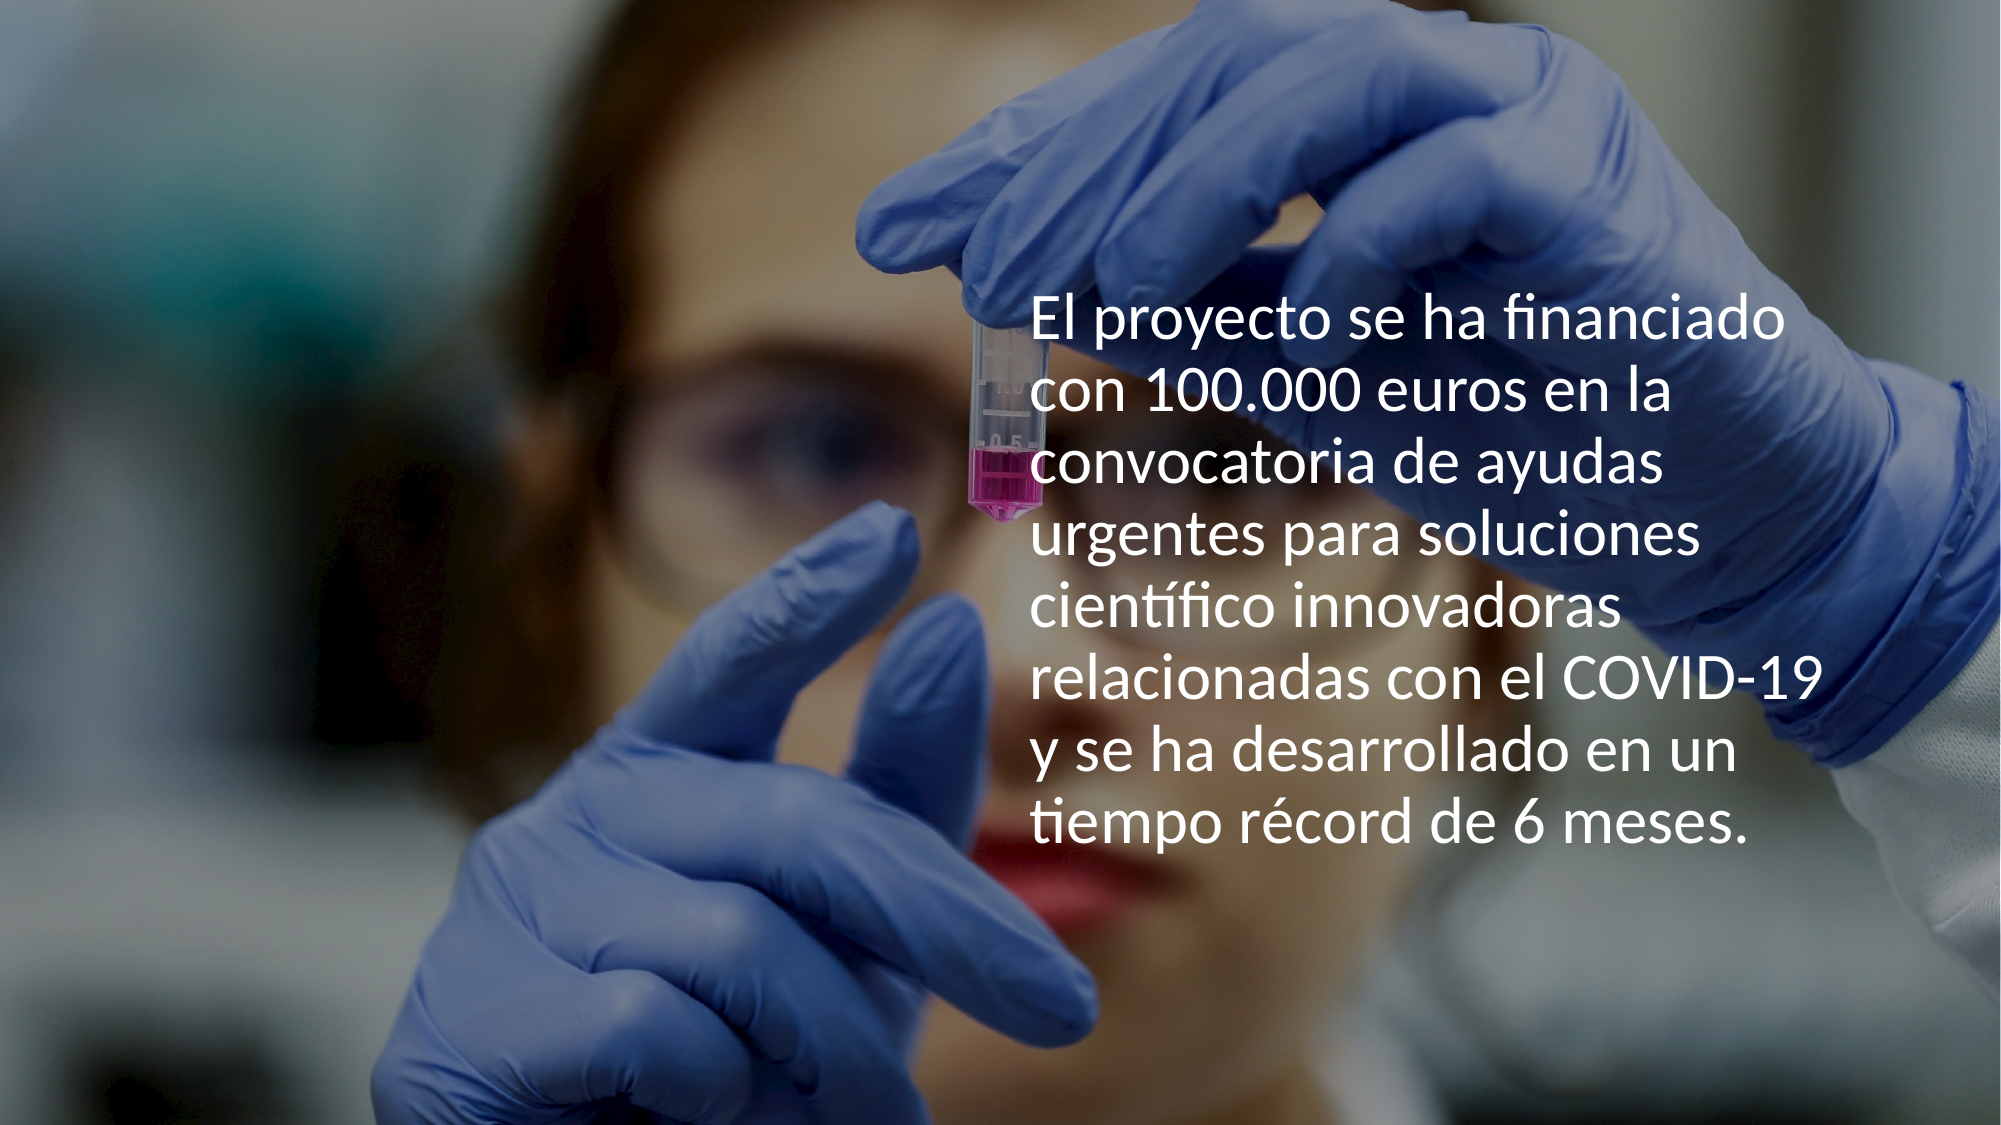

# El proyecto se ha financiado con 100.000 euros en la convocatoria de ayudas urgentes para soluciones científico innovadoras relacionadas con el COVID-19 y se ha desarrollado en un tiempo récord de 6 meses.